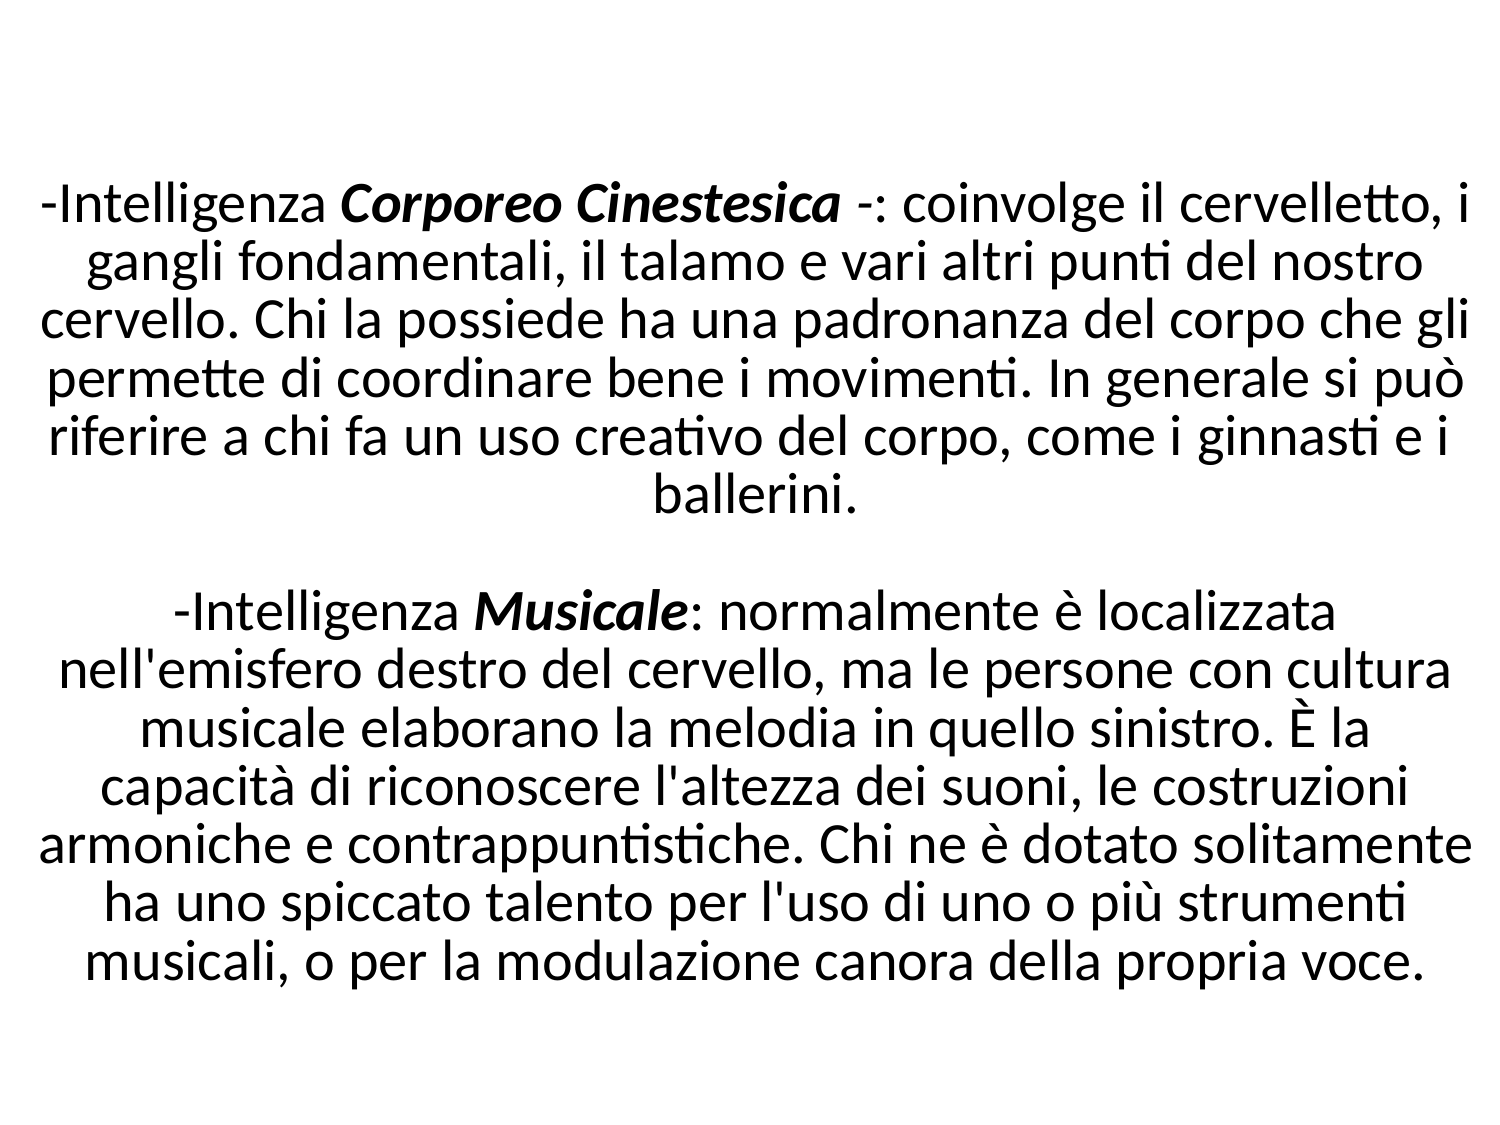

# -Intelligenza Corporeo Cinestesica -: coinvolge il cervelletto, i gangli fondamentali, il talamo e vari altri punti del nostro cervello. Chi la possiede ha una padronanza del corpo che gli permette di coordinare bene i movimenti. In generale si può riferire a chi fa un uso creativo del corpo, come i ginnasti e i ballerini. -Intelligenza Musicale: normalmente è localizzata nell'emisfero destro del cervello, ma le persone con cultura musicale elaborano la melodia in quello sinistro. È la capacità di riconoscere l'altezza dei suoni, le costruzioni armoniche e contrappuntistiche. Chi ne è dotato solitamente ha uno spiccato talento per l'uso di uno o più strumenti musicali, o per la modulazione canora della propria voce.